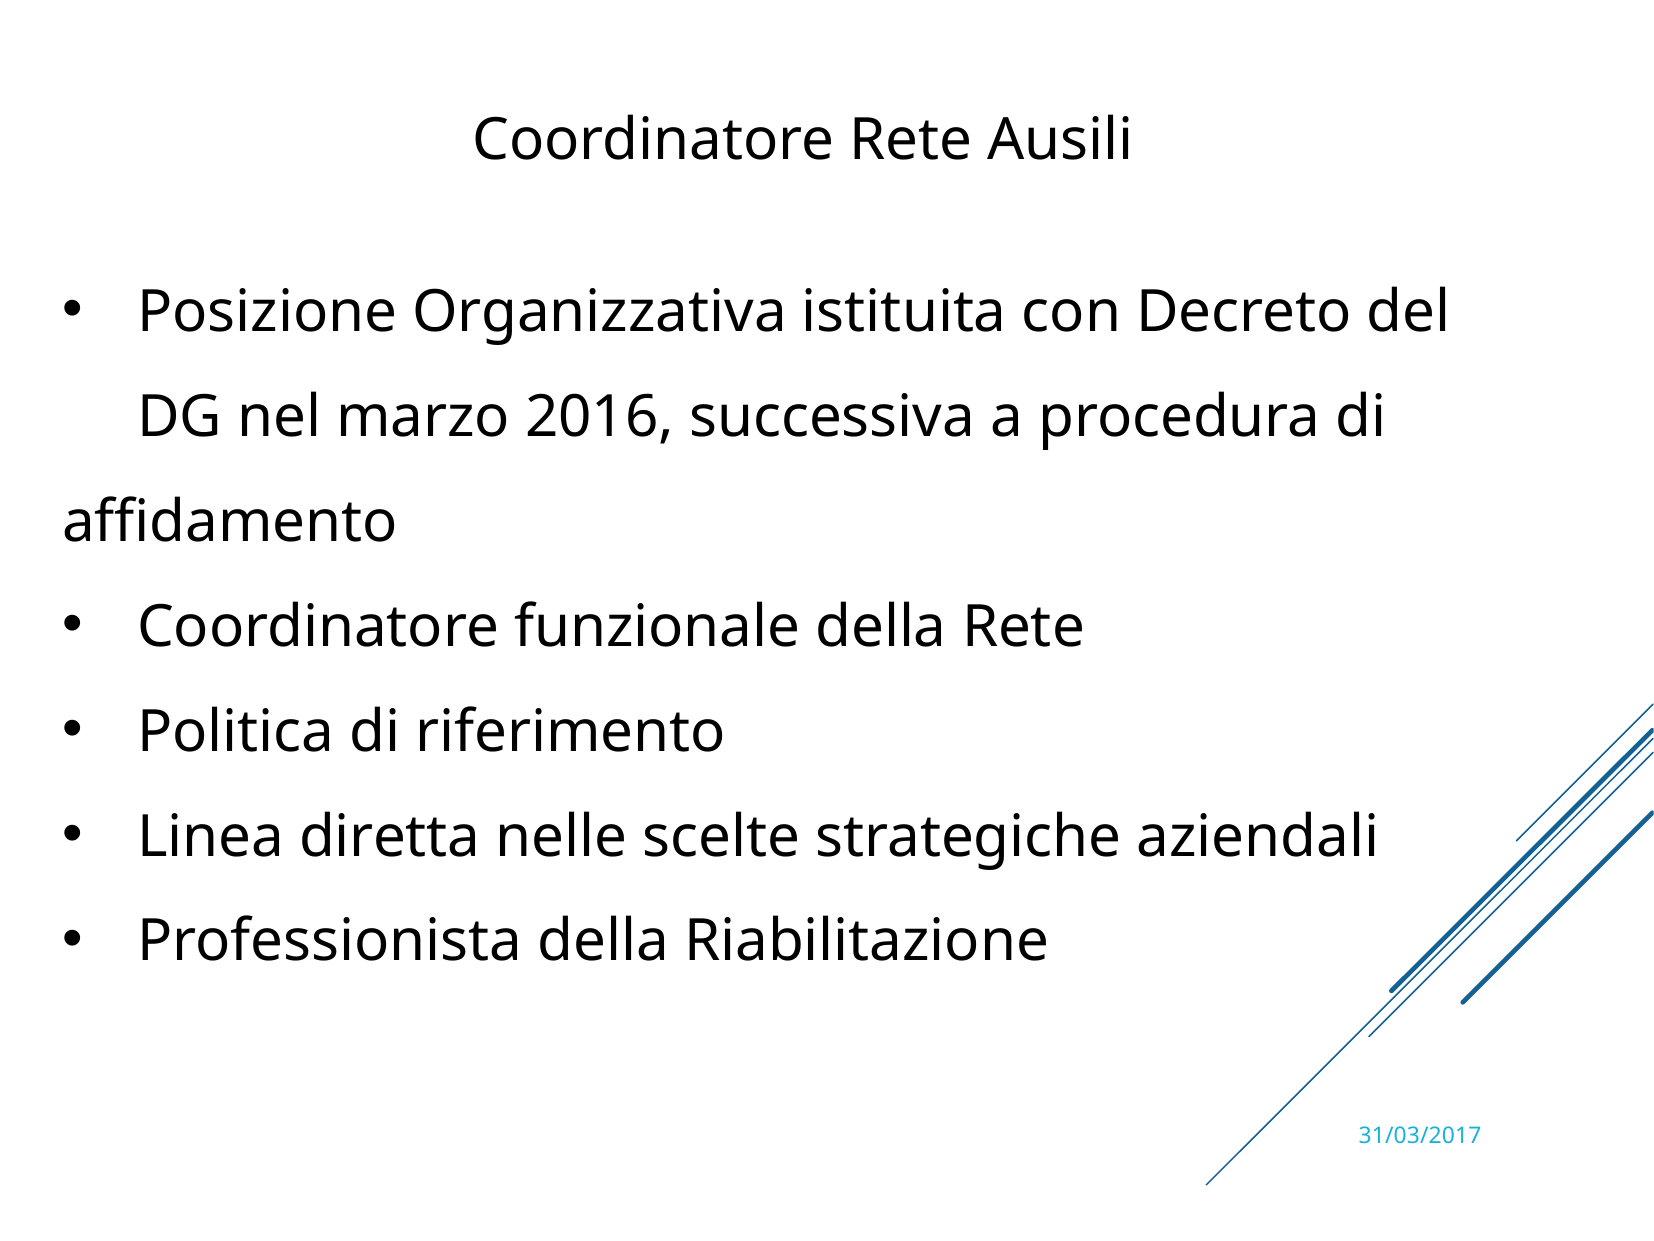

Coordinatore Rete Ausili
Posizione Organizzativa istituita con Decreto del
	DG nel marzo 2016, successiva a procedura di 	affidamento
Coordinatore funzionale della Rete
Politica di riferimento
Linea diretta nelle scelte strategiche aziendali
Professionista della Riabilitazione
31/03/2017